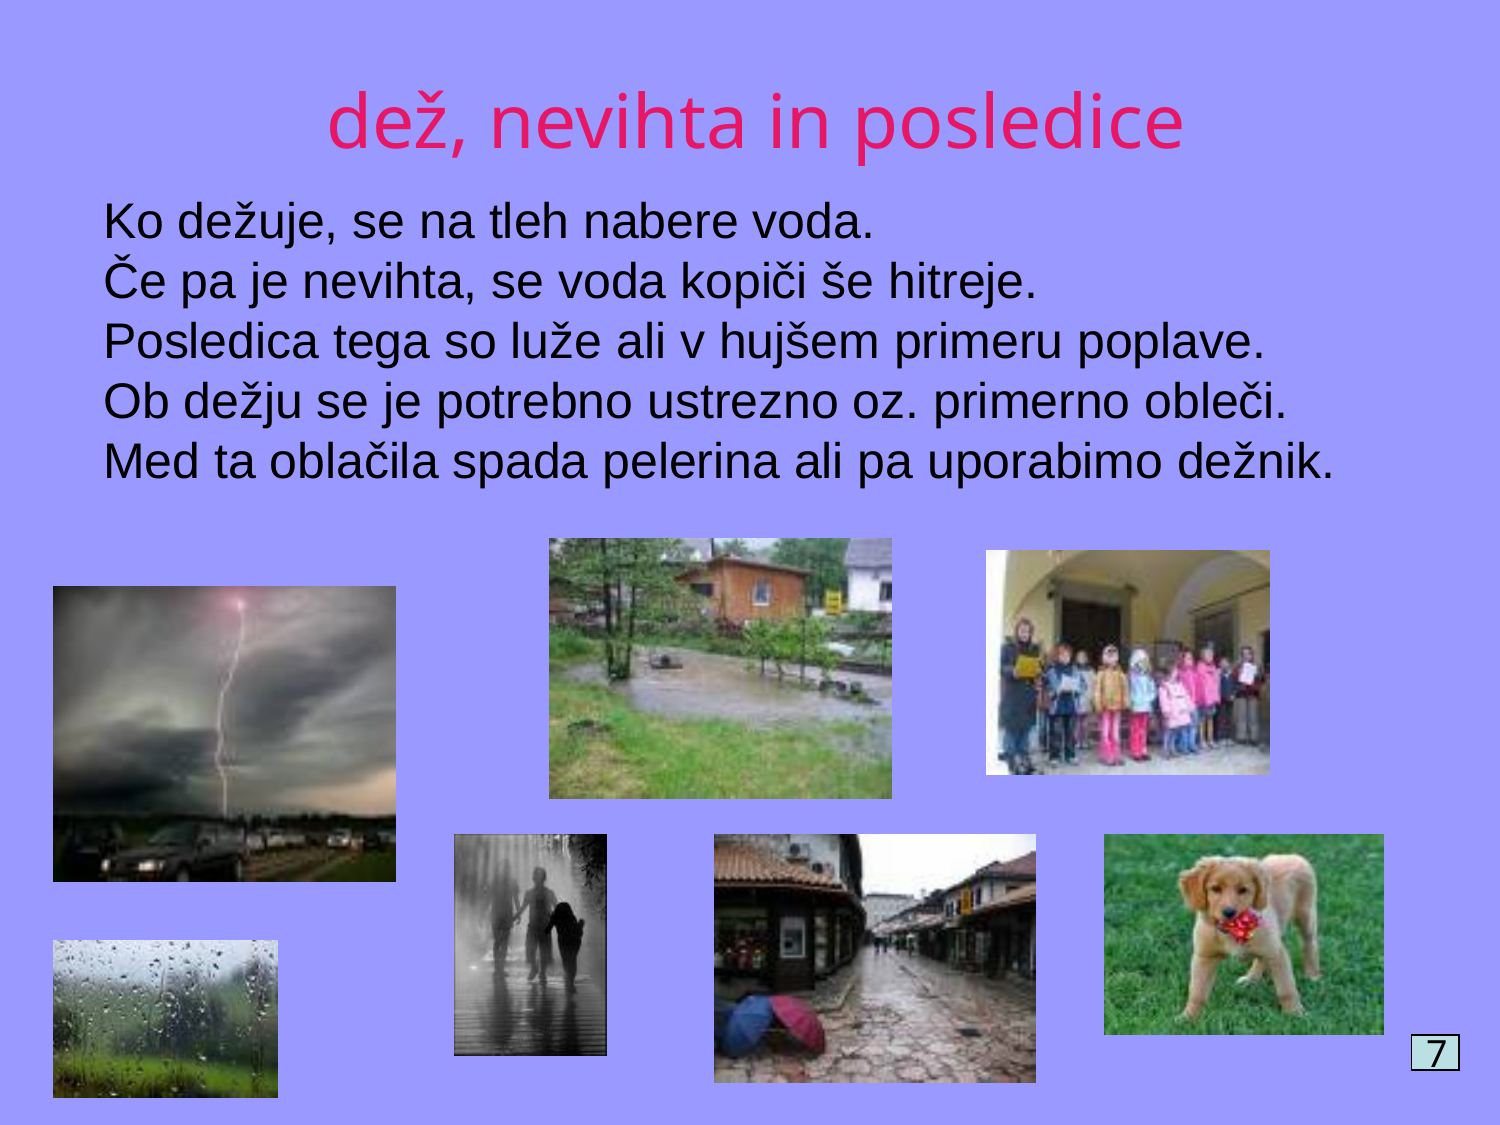

dež, nevihta in posledice
Ko dežuje, se na tleh nabere voda.
Če pa je nevihta, se voda kopiči še hitreje.
Posledica tega so luže ali v hujšem primeru poplave.
Ob dežju se je potrebno ustrezno oz. primerno obleči.
Med ta oblačila spada pelerina ali pa uporabimo dežnik.
7